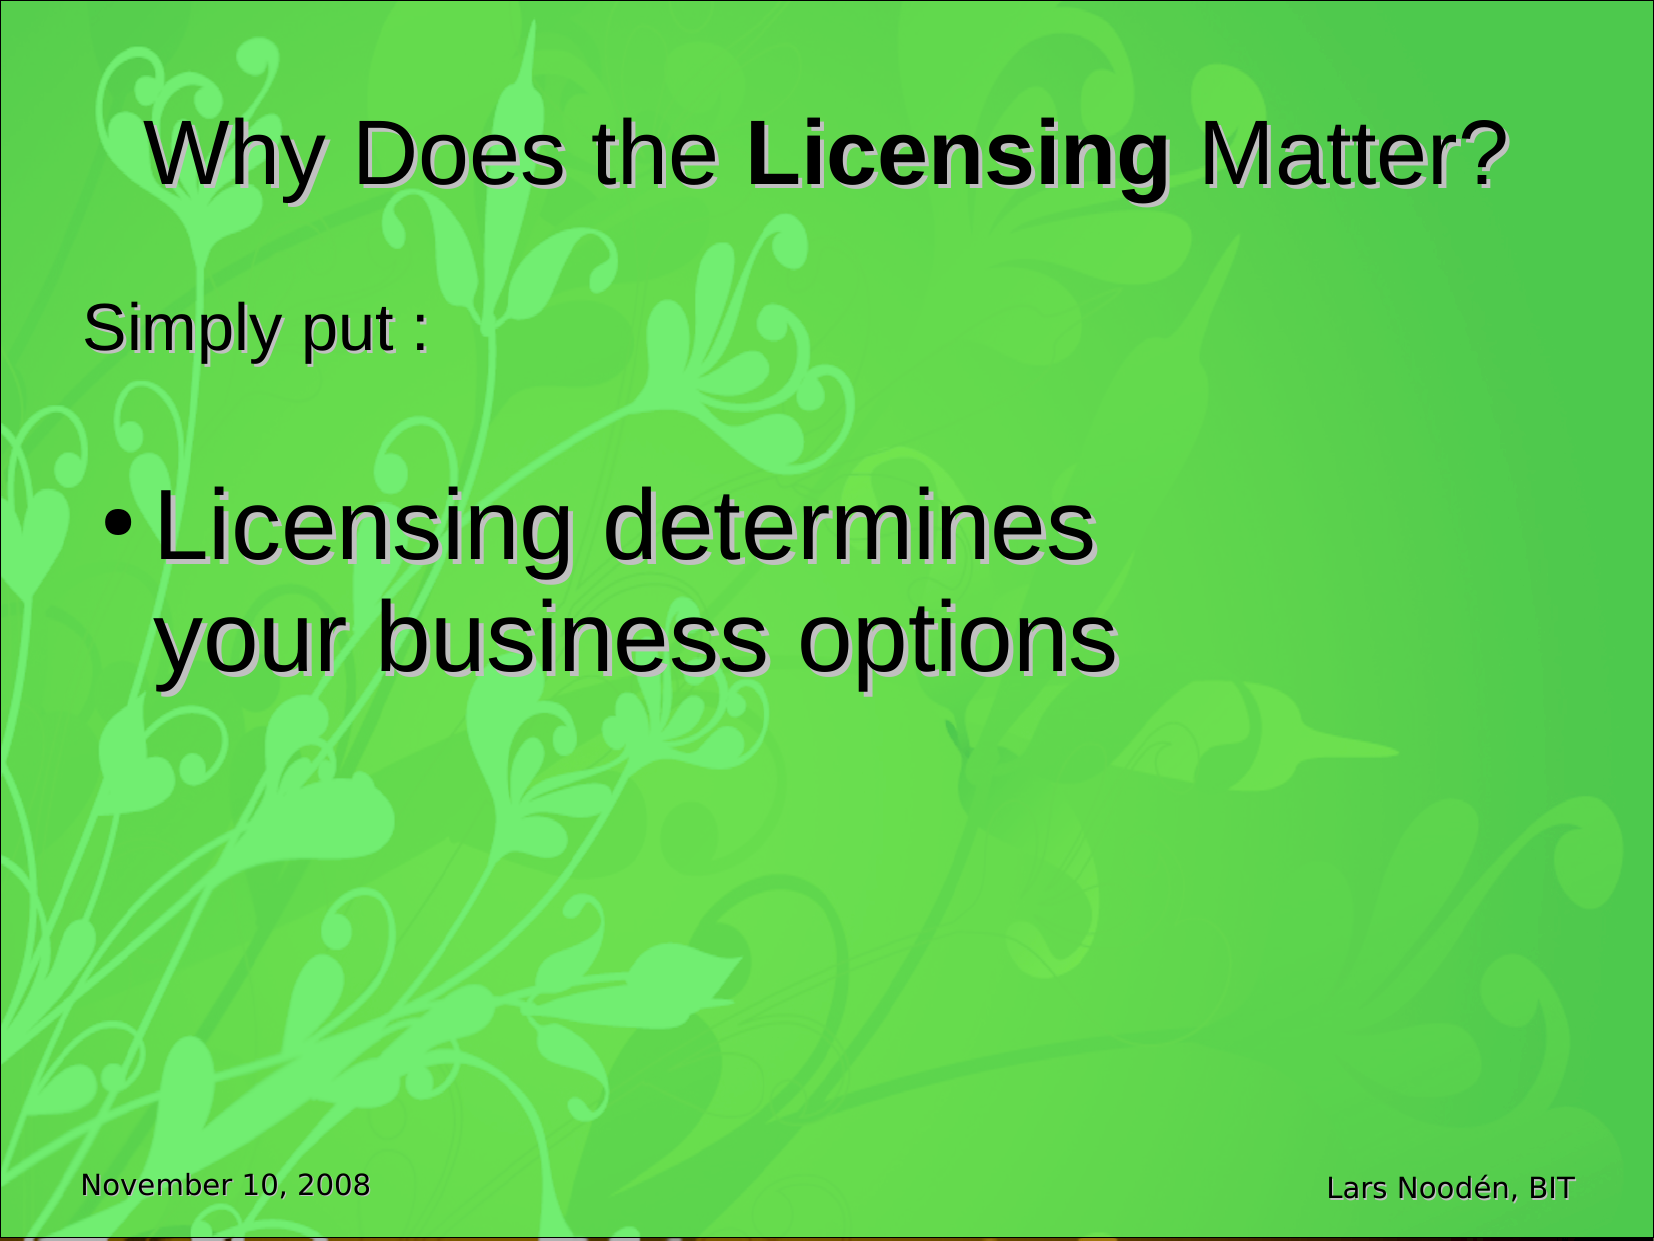

# Why Does the Licensing Matter?
Simply put :
Licensing determines
your business options